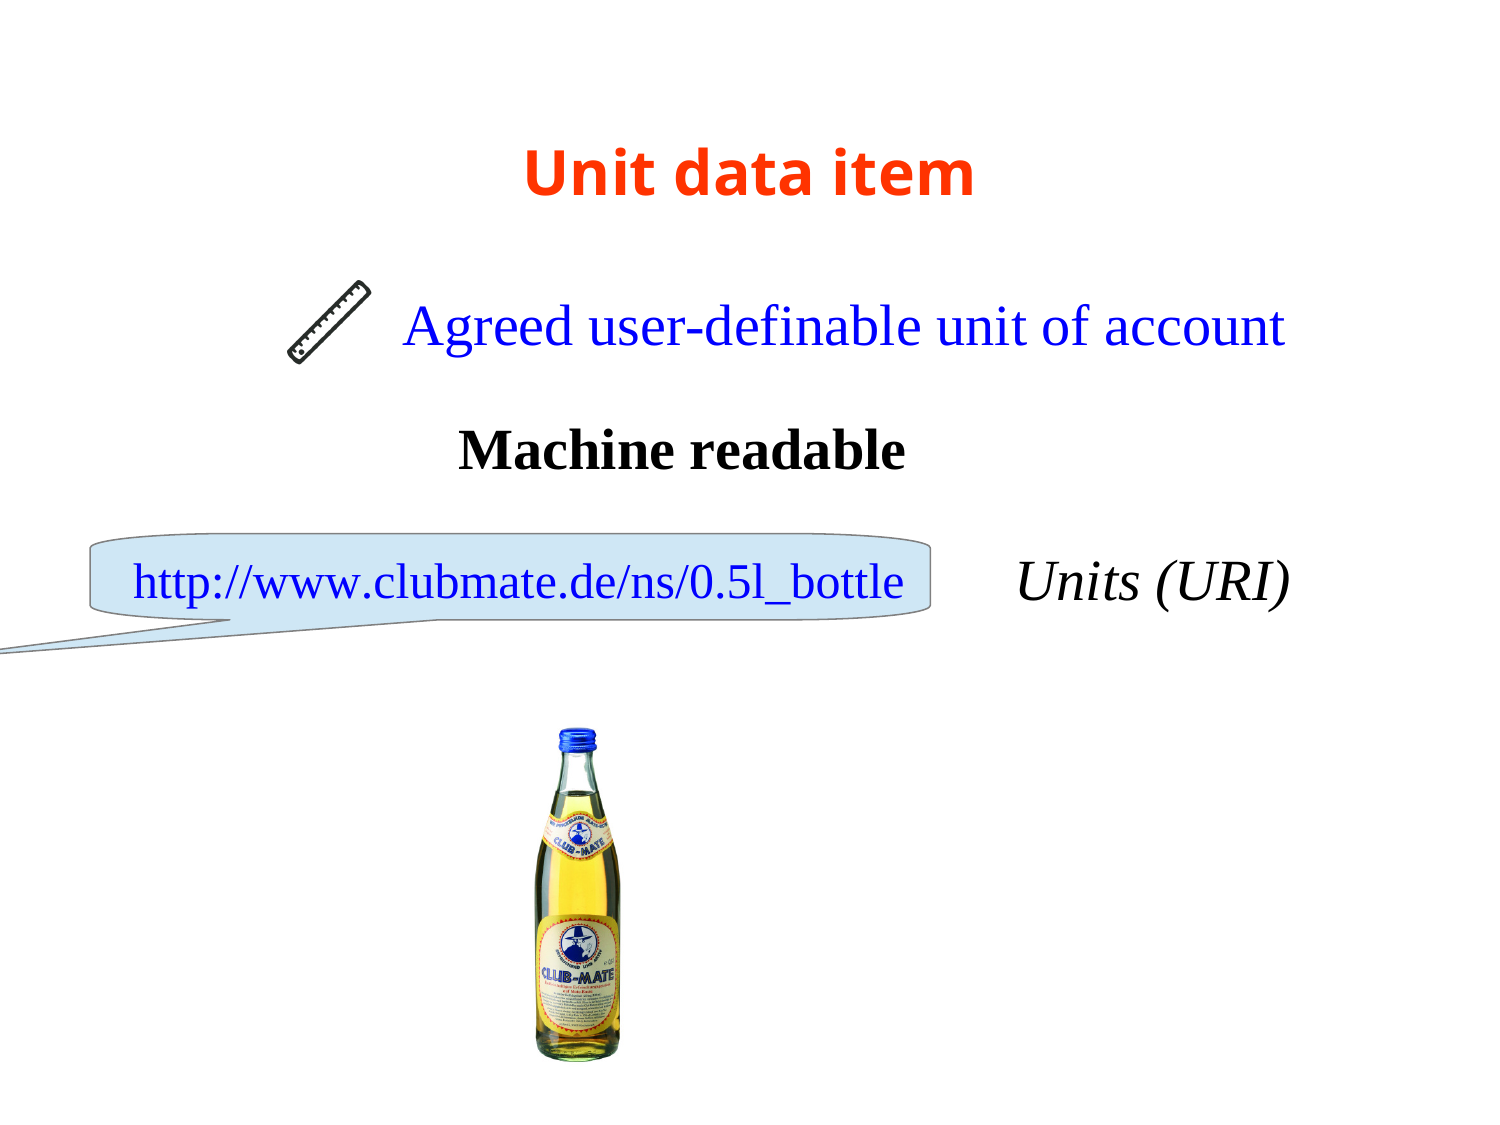

Unit data item
 Agreed user-definable unit of account
Machine readable
Units (URI)
http://www.clubmate.de/ns/0.5l_bottle